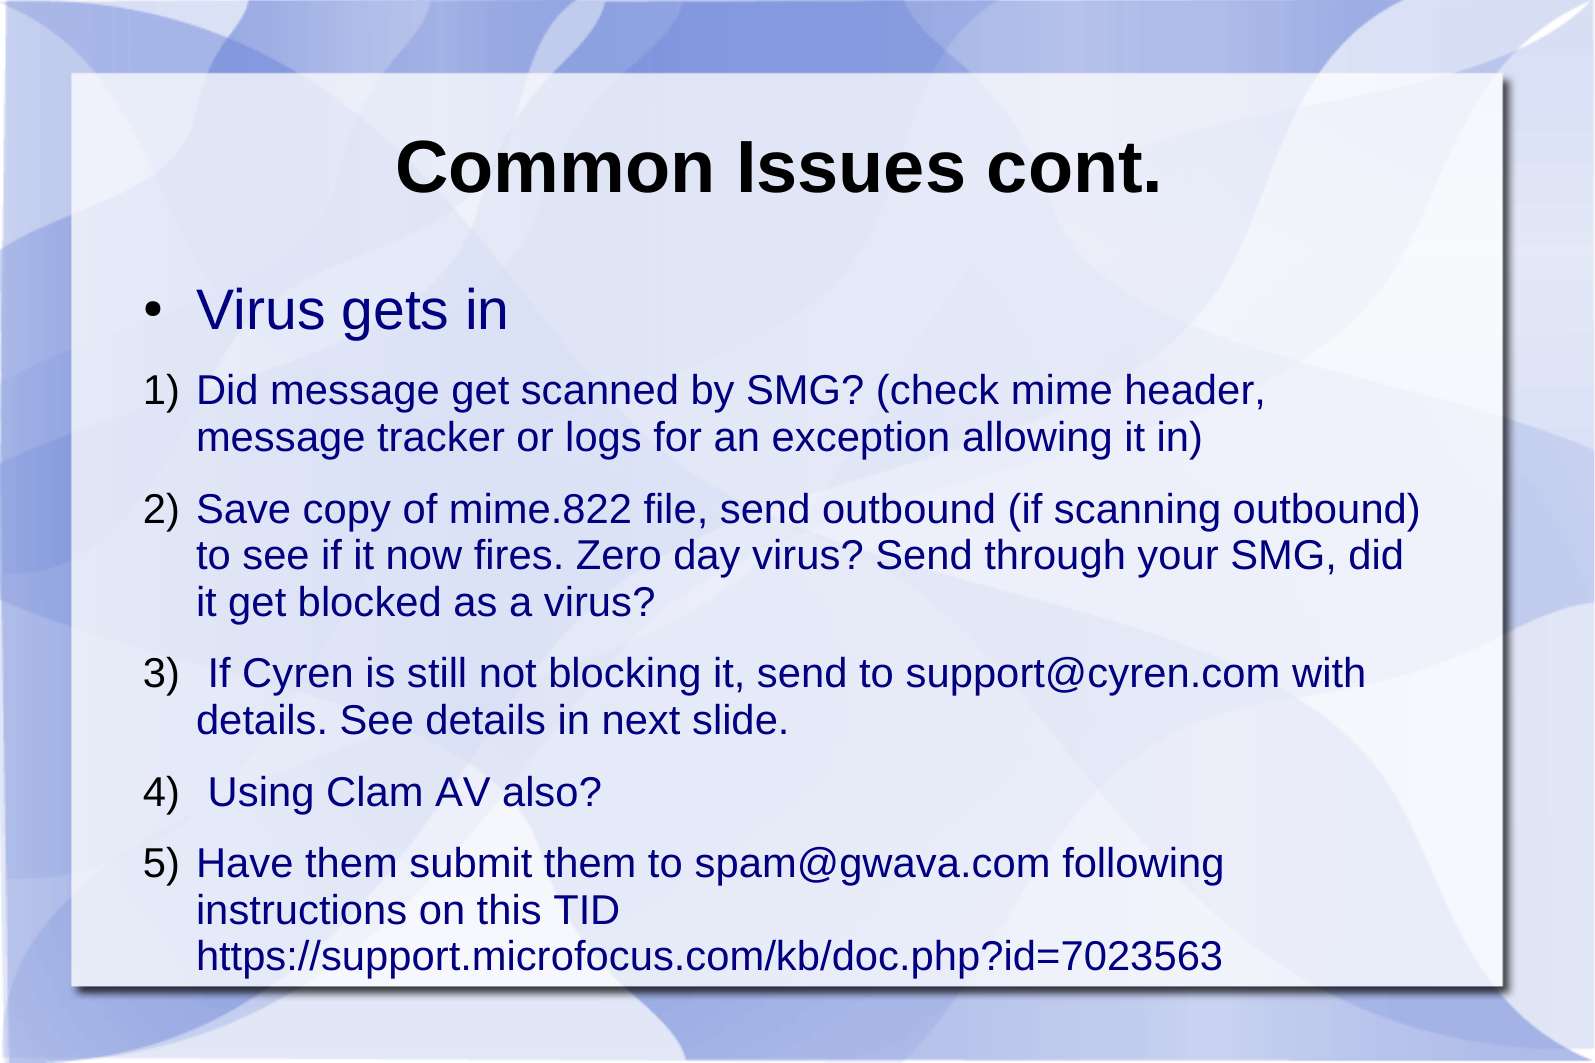

# Common Issues cont.
Virus gets in
Did message get scanned by SMG? (check mime header, message tracker or logs for an exception allowing it in)
Save copy of mime.822 file, send outbound (if scanning outbound) to see if it now fires. Zero day virus? Send through your SMG, did it get blocked as a virus?
 If Cyren is still not blocking it, send to support@cyren.com with details. See details in next slide.
 Using Clam AV also?
Have them submit them to spam@gwava.com following instructions on this TID https://support.microfocus.com/kb/doc.php?id=7023563